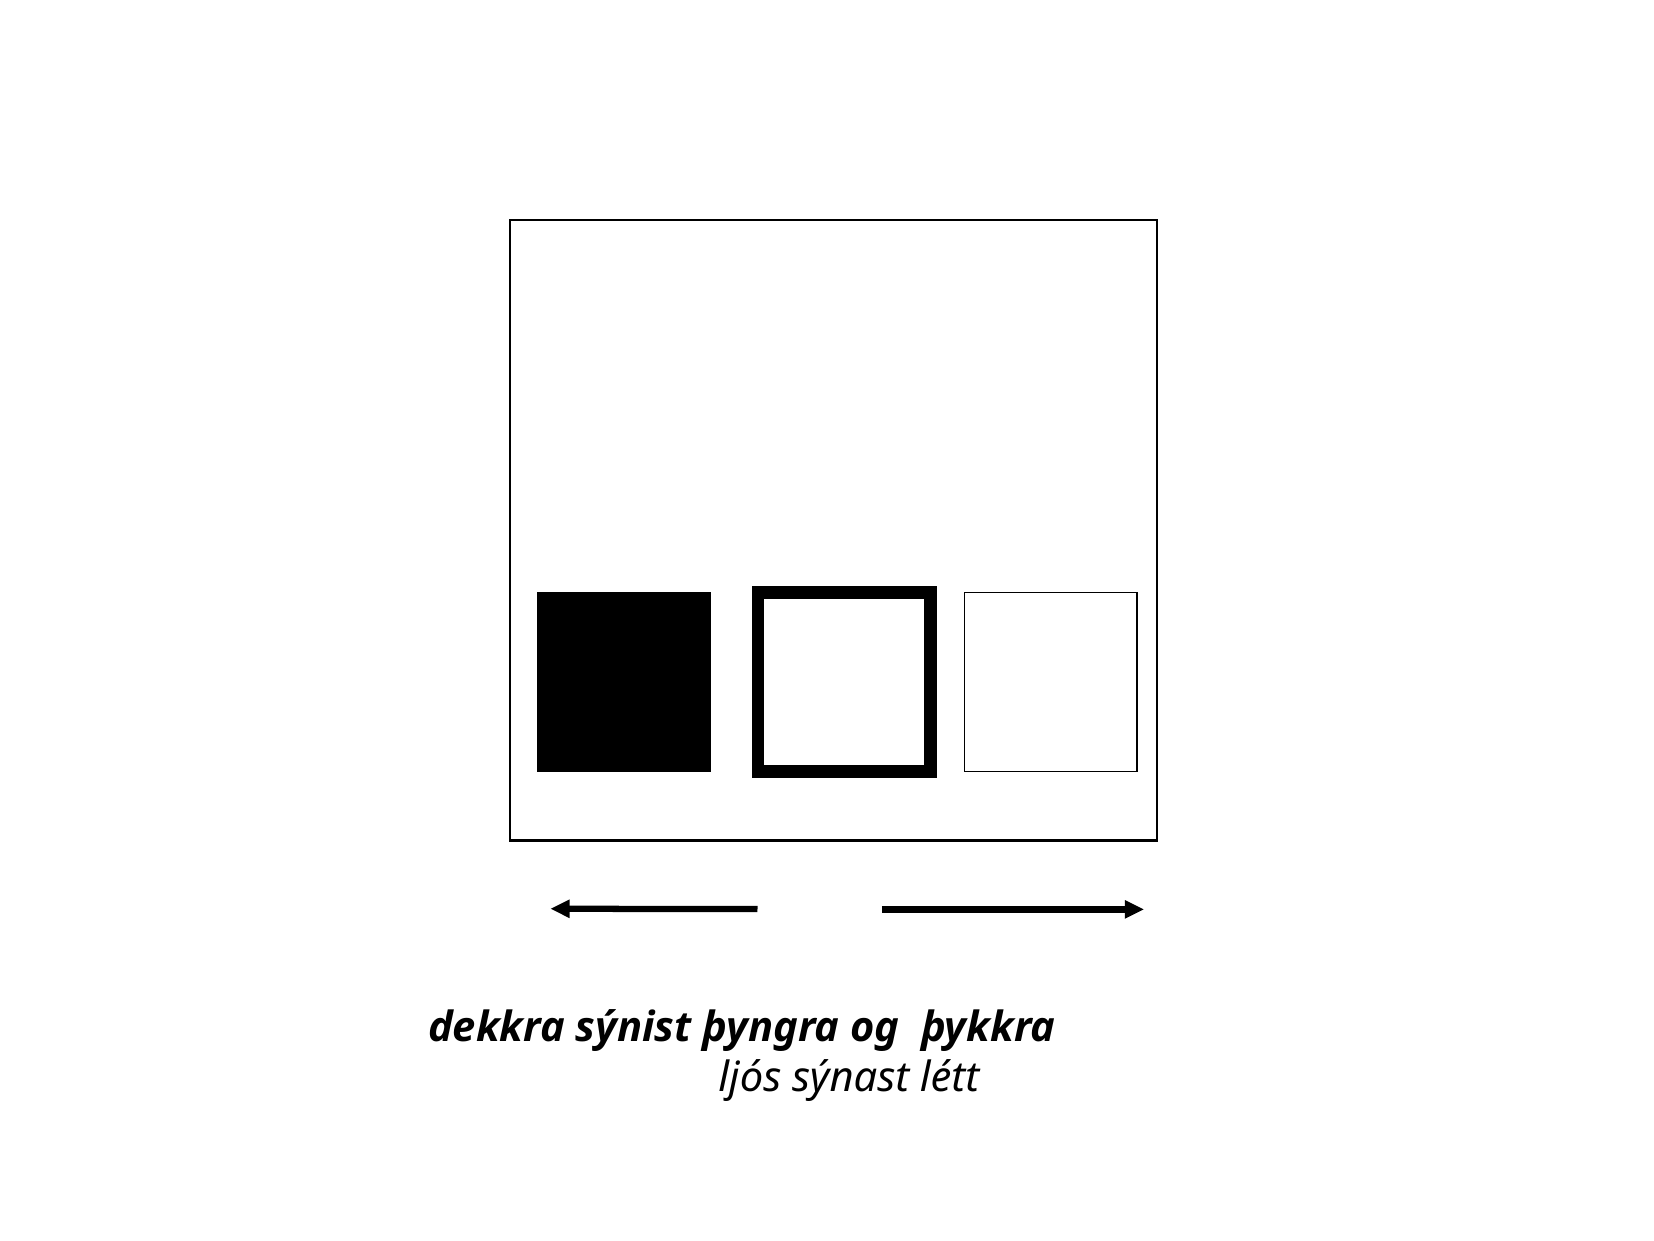

dekkra sýnist þyngra og þykkra
 ljós sýnast létt